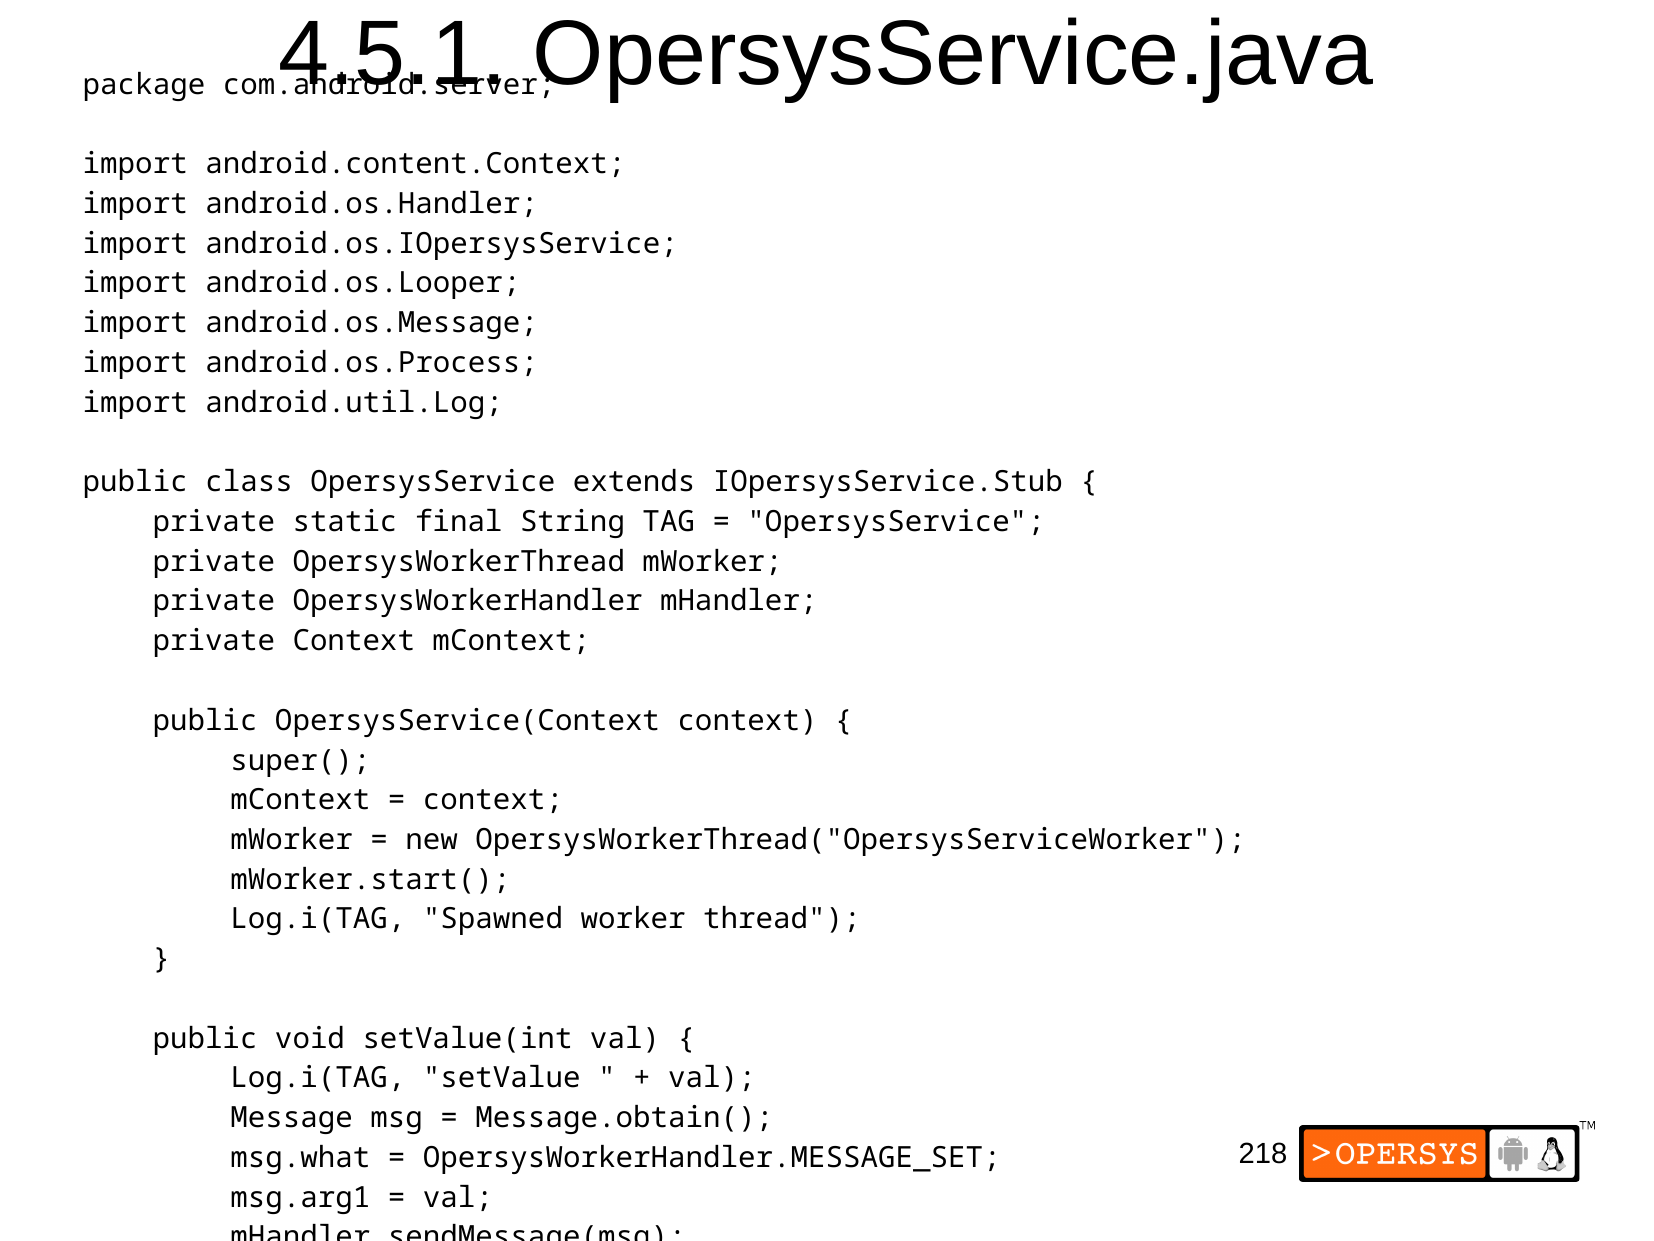

# 4.5.1. OpersysService.java
package com.android.server;
import android.content.Context;
import android.os.Handler;
import android.os.IOpersysService;
import android.os.Looper;
import android.os.Message;
import android.os.Process;
import android.util.Log;
public class OpersysService extends IOpersysService.Stub {
 private static final String TAG = "OpersysService";
 private OpersysWorkerThread mWorker;
 private OpersysWorkerHandler mHandler;
 private Context mContext;
 public OpersysService(Context context) {
		super();
		mContext = context;
		mWorker = new OpersysWorkerThread("OpersysServiceWorker");
		mWorker.start();
		Log.i(TAG, "Spawned worker thread");
 }
 public void setValue(int val) {
		Log.i(TAG, "setValue " + val);
		Message msg = Message.obtain();
		msg.what = OpersysWorkerHandler.MESSAGE_SET;
		msg.arg1 = val;
		mHandler.sendMessage(msg);
 }